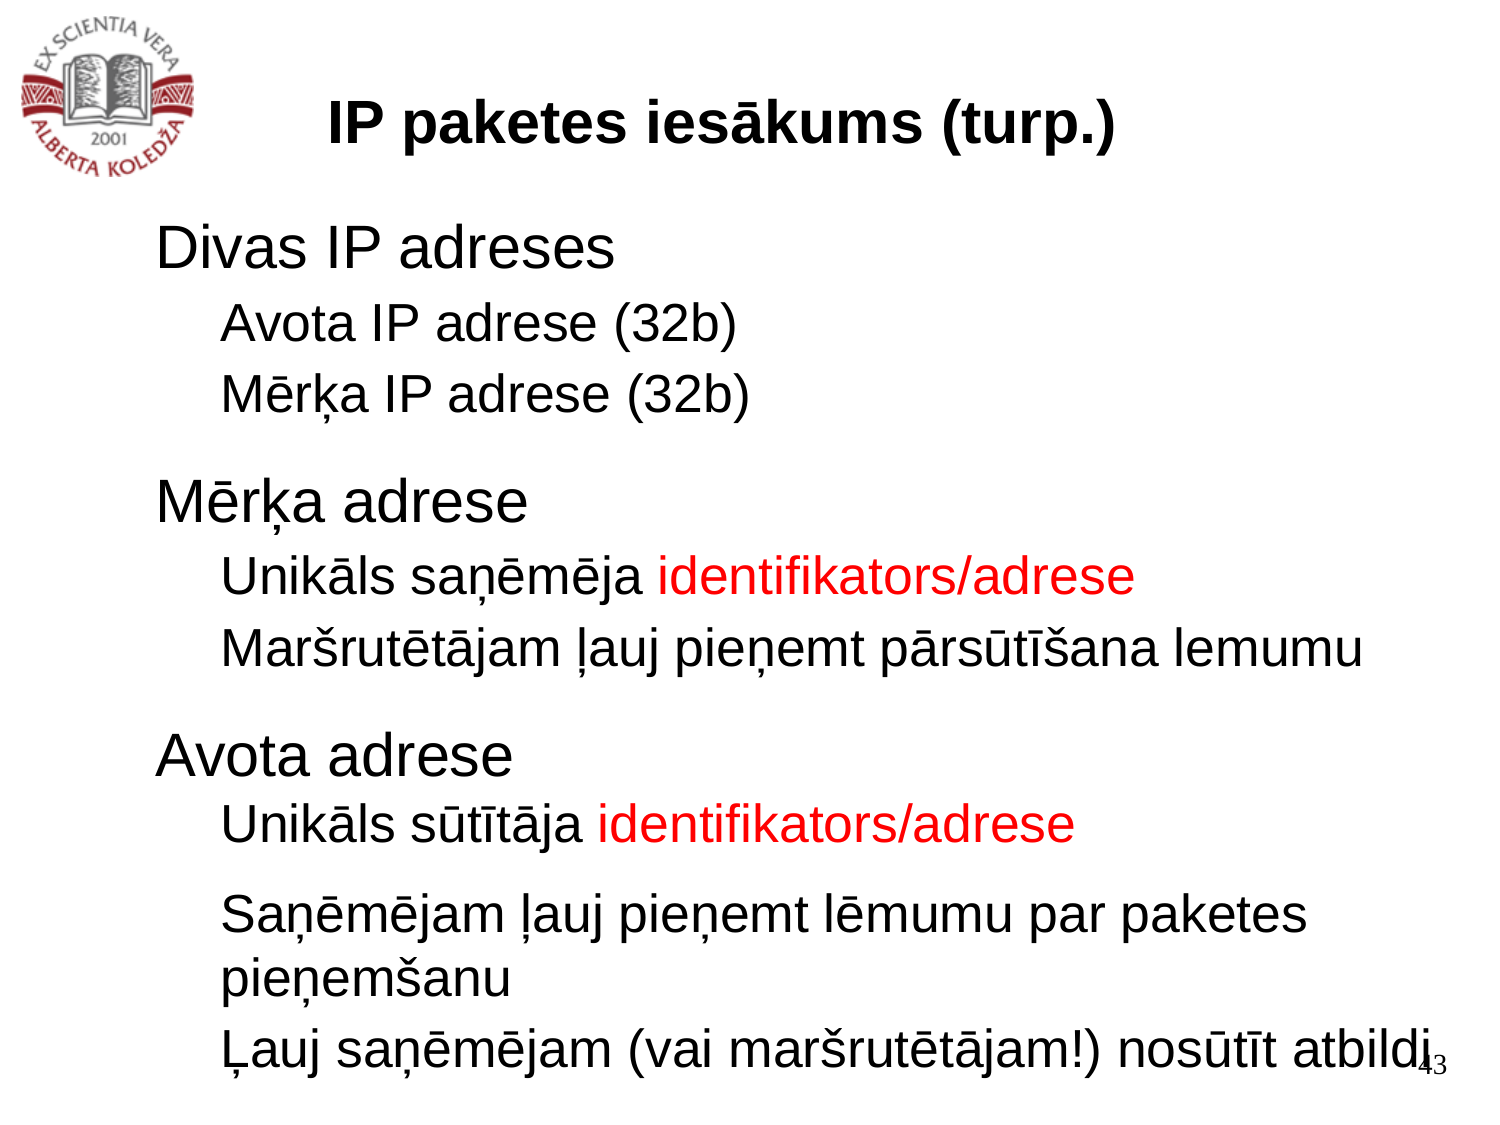

# IP paketes iesākums (turp.)
Divas IP adreses
Avota IP adrese (32b)
Mērķa IP adrese (32b)
Mērķa adrese
Unikāls saņēmēja identifikators/adrese
Maršrutētājam ļauj pieņemt pārsūtīšana lemumu
Avota adrese
Unikāls sūtītāja identifikators/adrese
Saņēmējam ļauj pieņemt lēmumu par paketes pieņemšanu
Ļauj saņēmējam (vai maršrutētājam!) nosūtīt atbildi